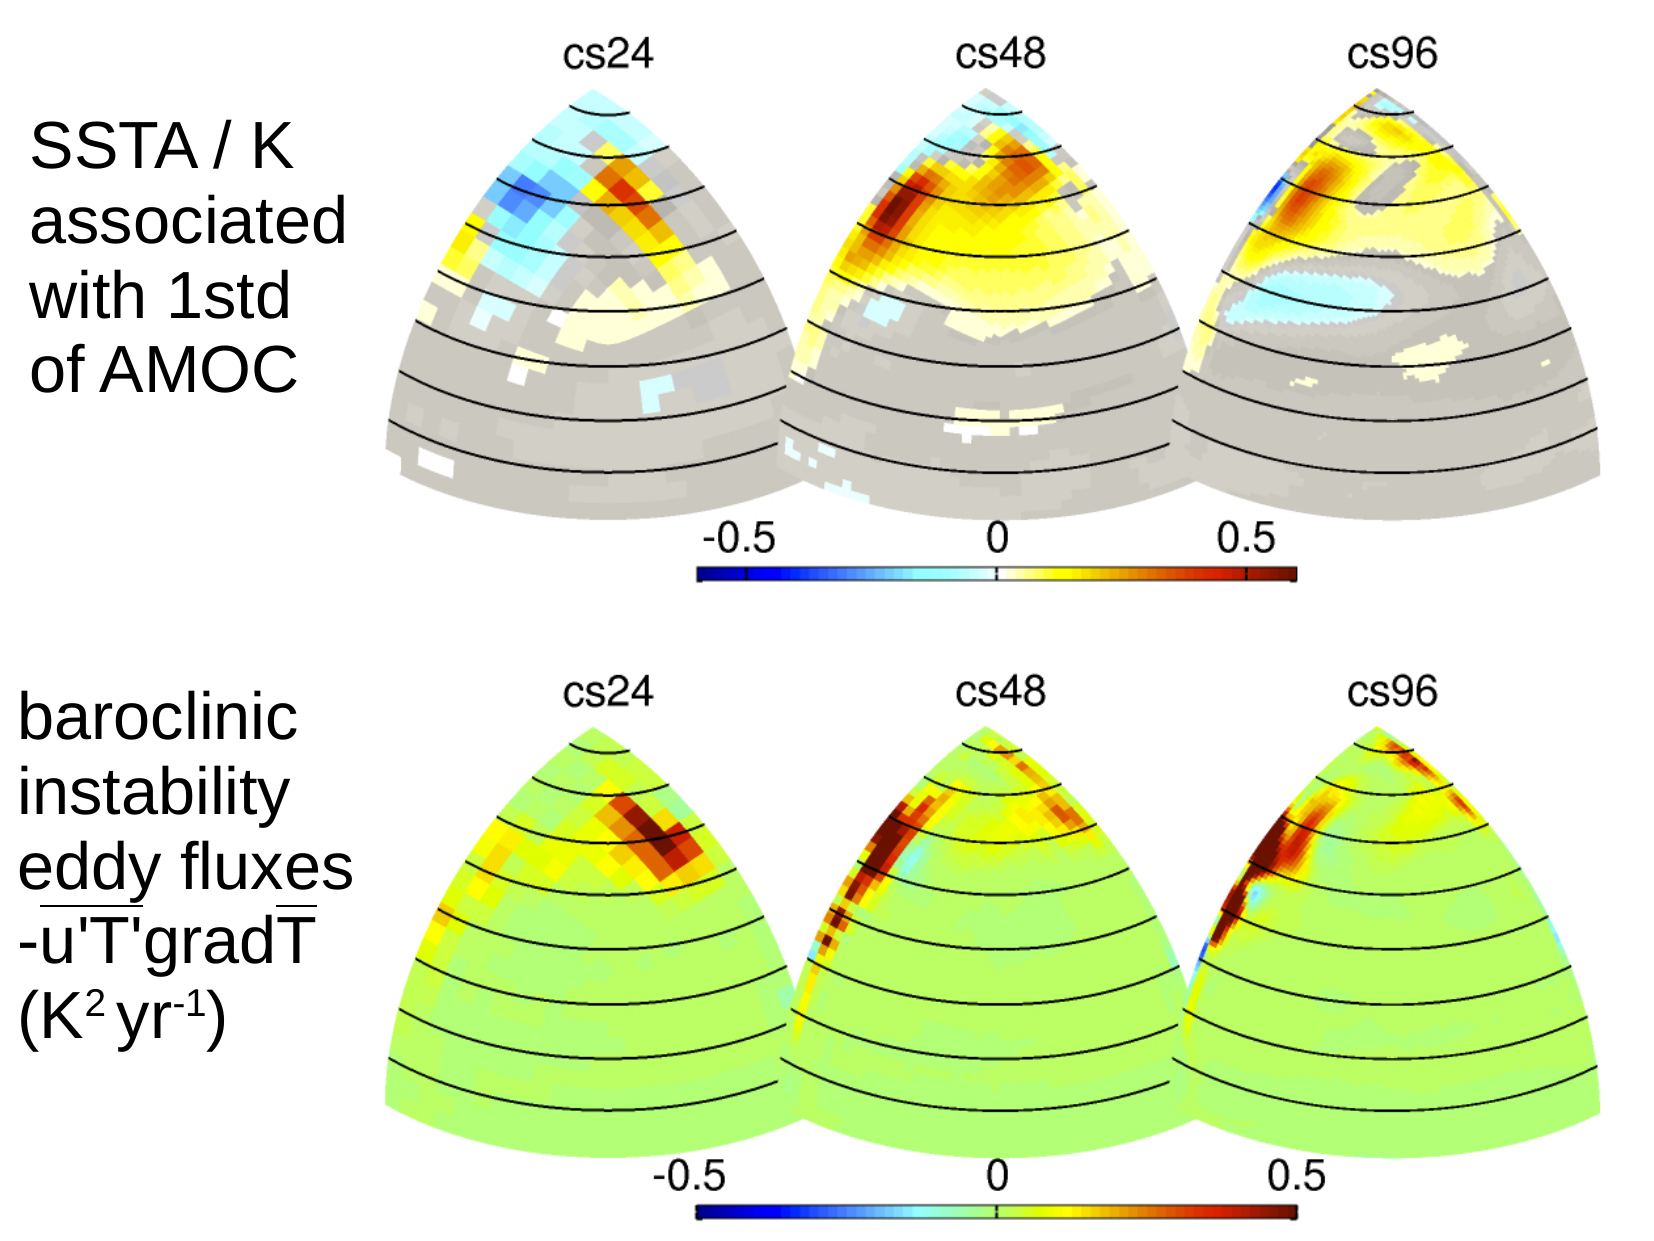

# SSTA / K associated with 1std of AMOC
baroclinic
instability
eddy fluxes
-u'T'gradT
(K2 yr-1)